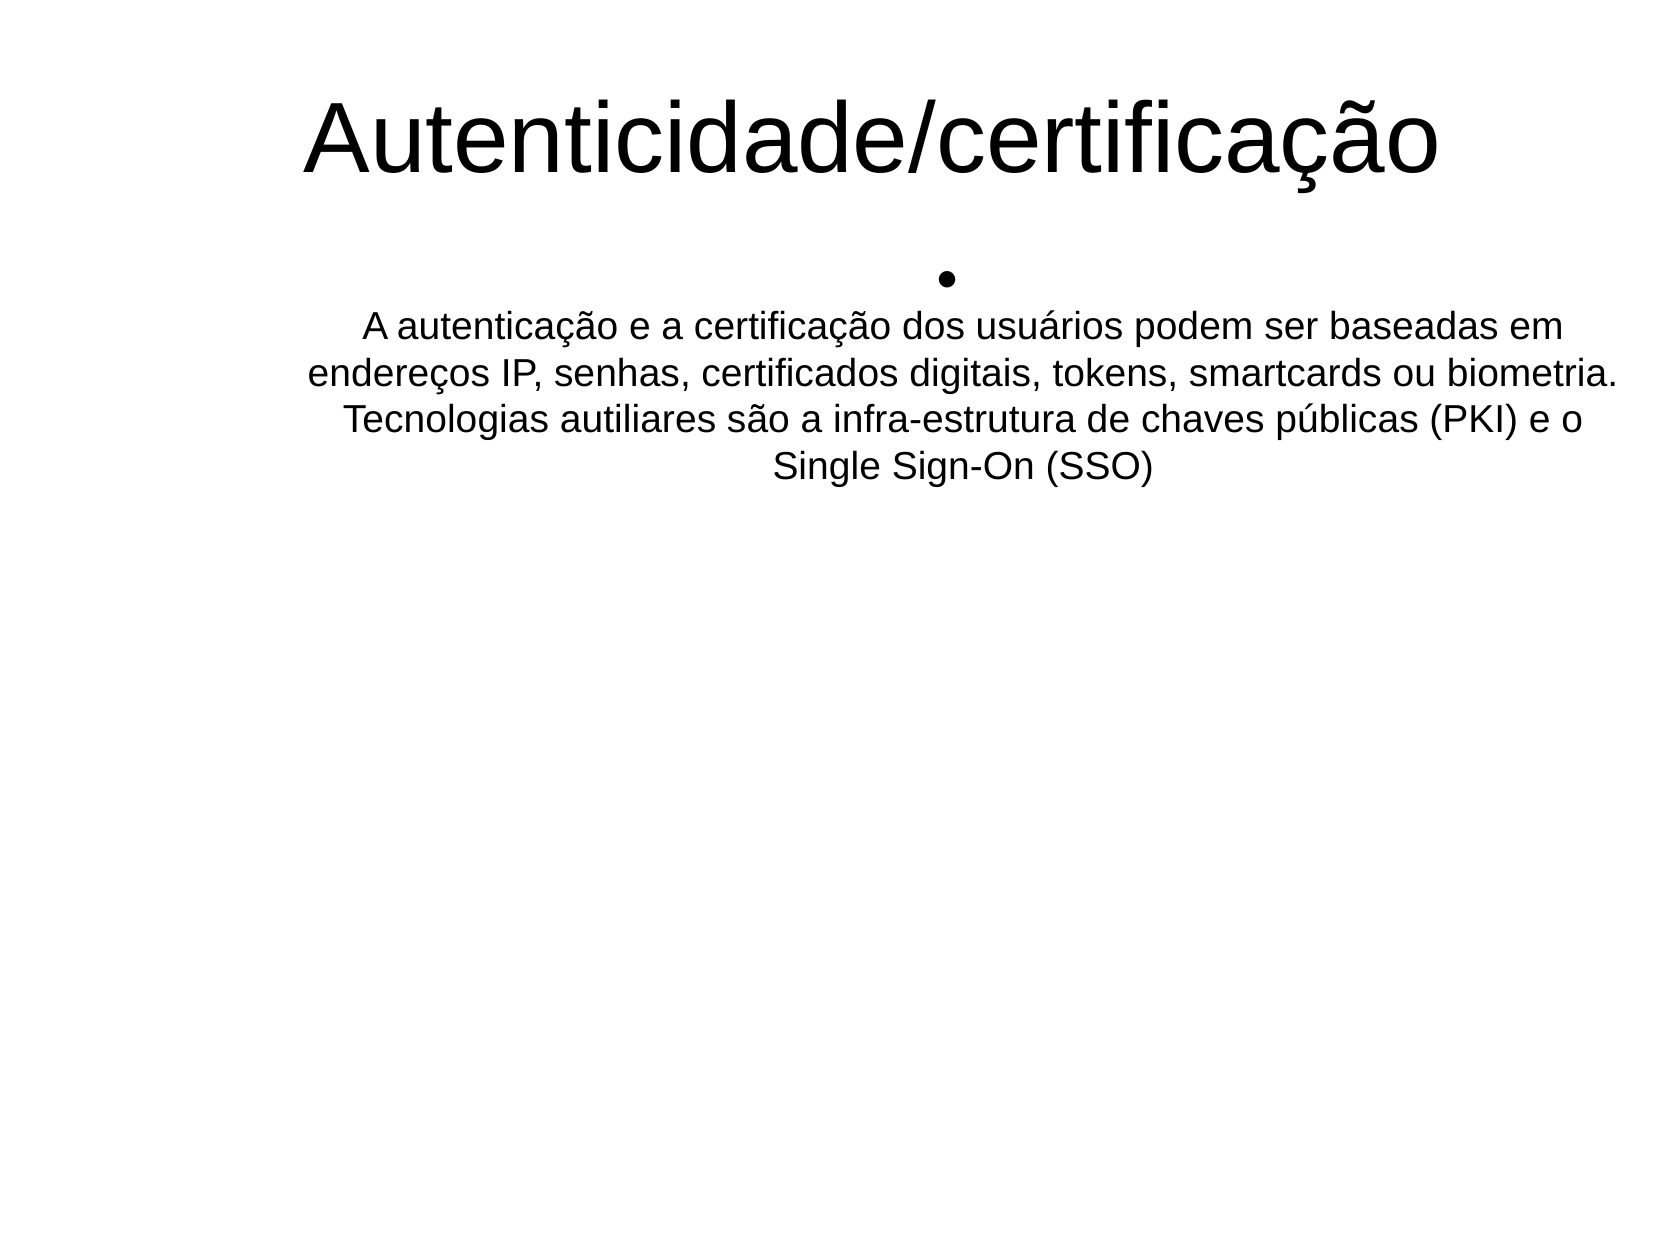

# Autenticidade/certificação
A autenticação e a certificação dos usuários podem ser baseadas em endereços IP, senhas, certificados digitais, tokens, smartcards ou biometria. Tecnologias autiliares são a infra-estrutura de chaves públicas (PKI) e o Single Sign-On (SSO)